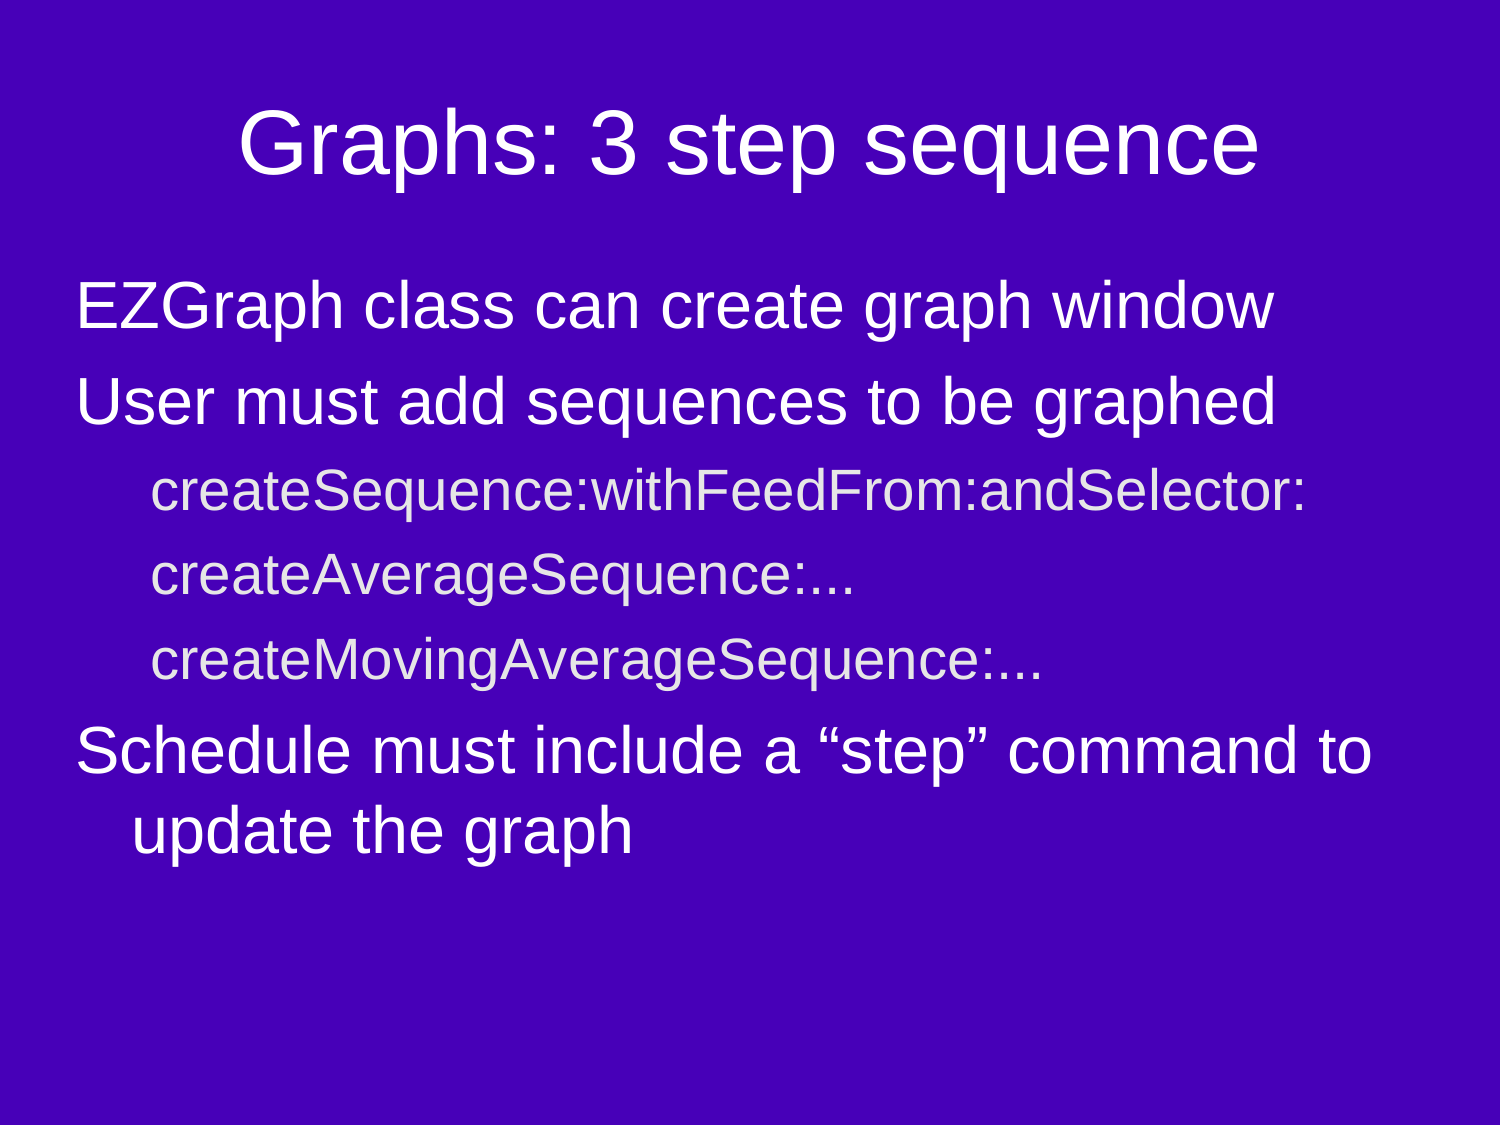

# Graphs: 3 step sequence
EZGraph class can create graph window
User must add sequences to be graphed
createSequence:withFeedFrom:andSelector:
createAverageSequence:...
createMovingAverageSequence:...
Schedule must include a “step” command to update the graph